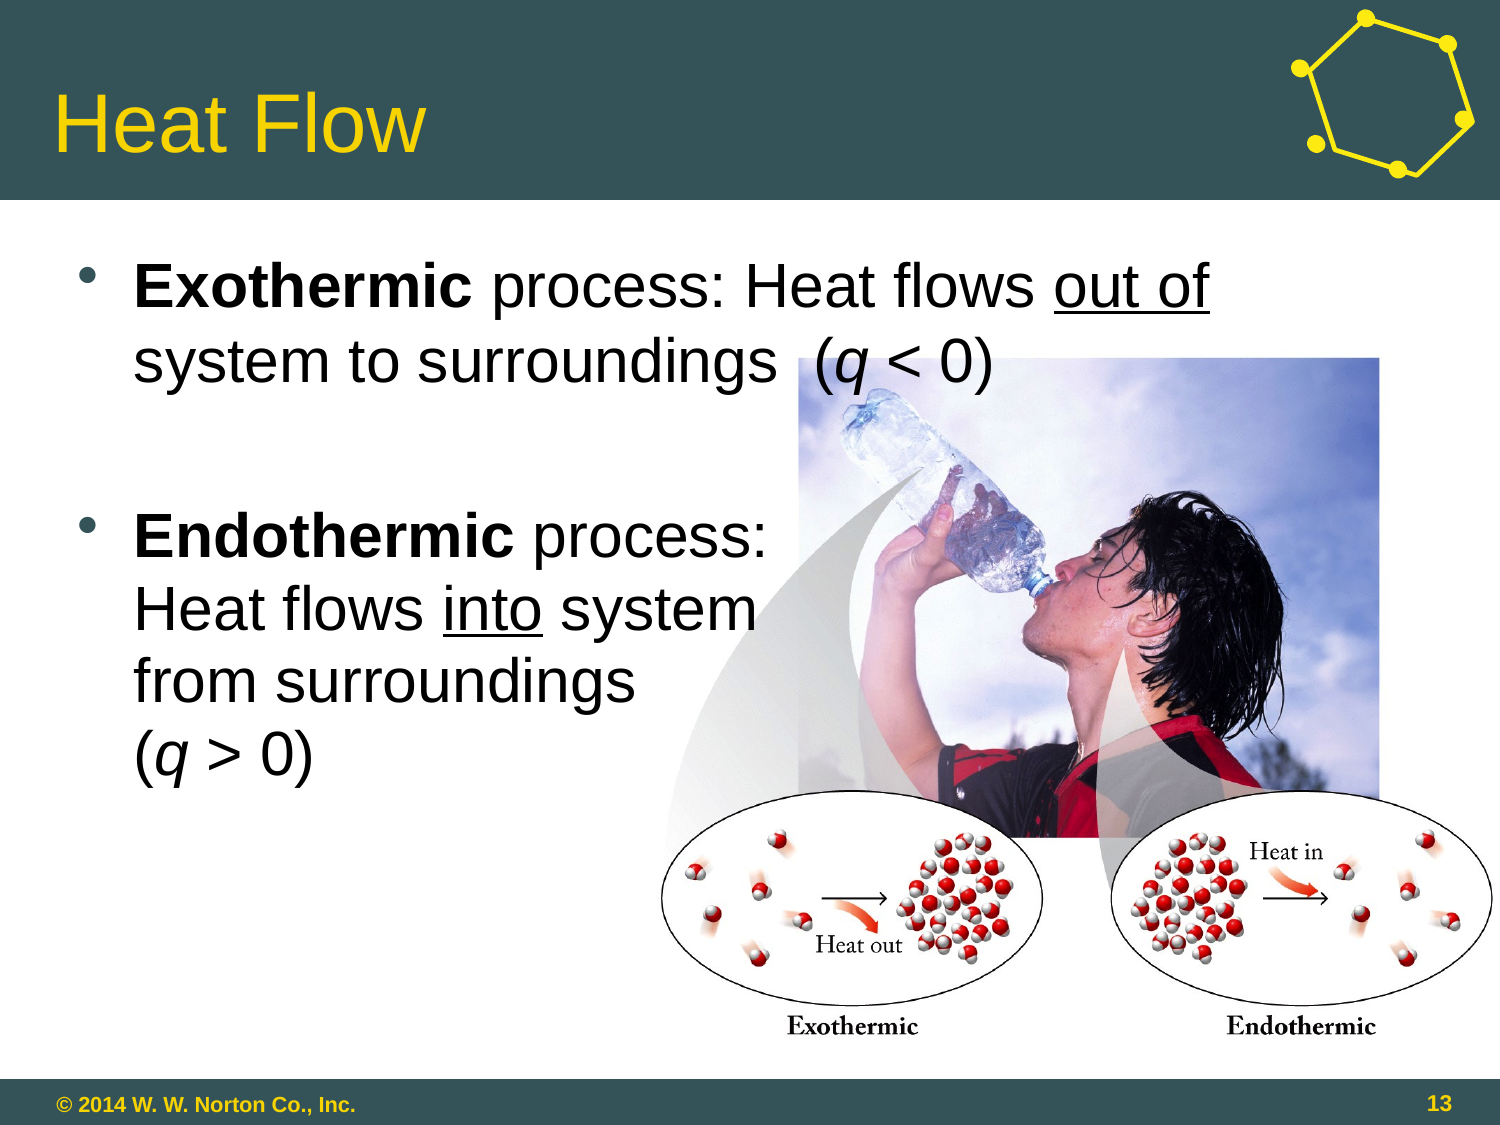

Heat Flow
# Exothermic process: Heat flows out of system to surroundings (q < 0)
Endothermic process:
Heat flows into system
from surroundings
(q > 0)